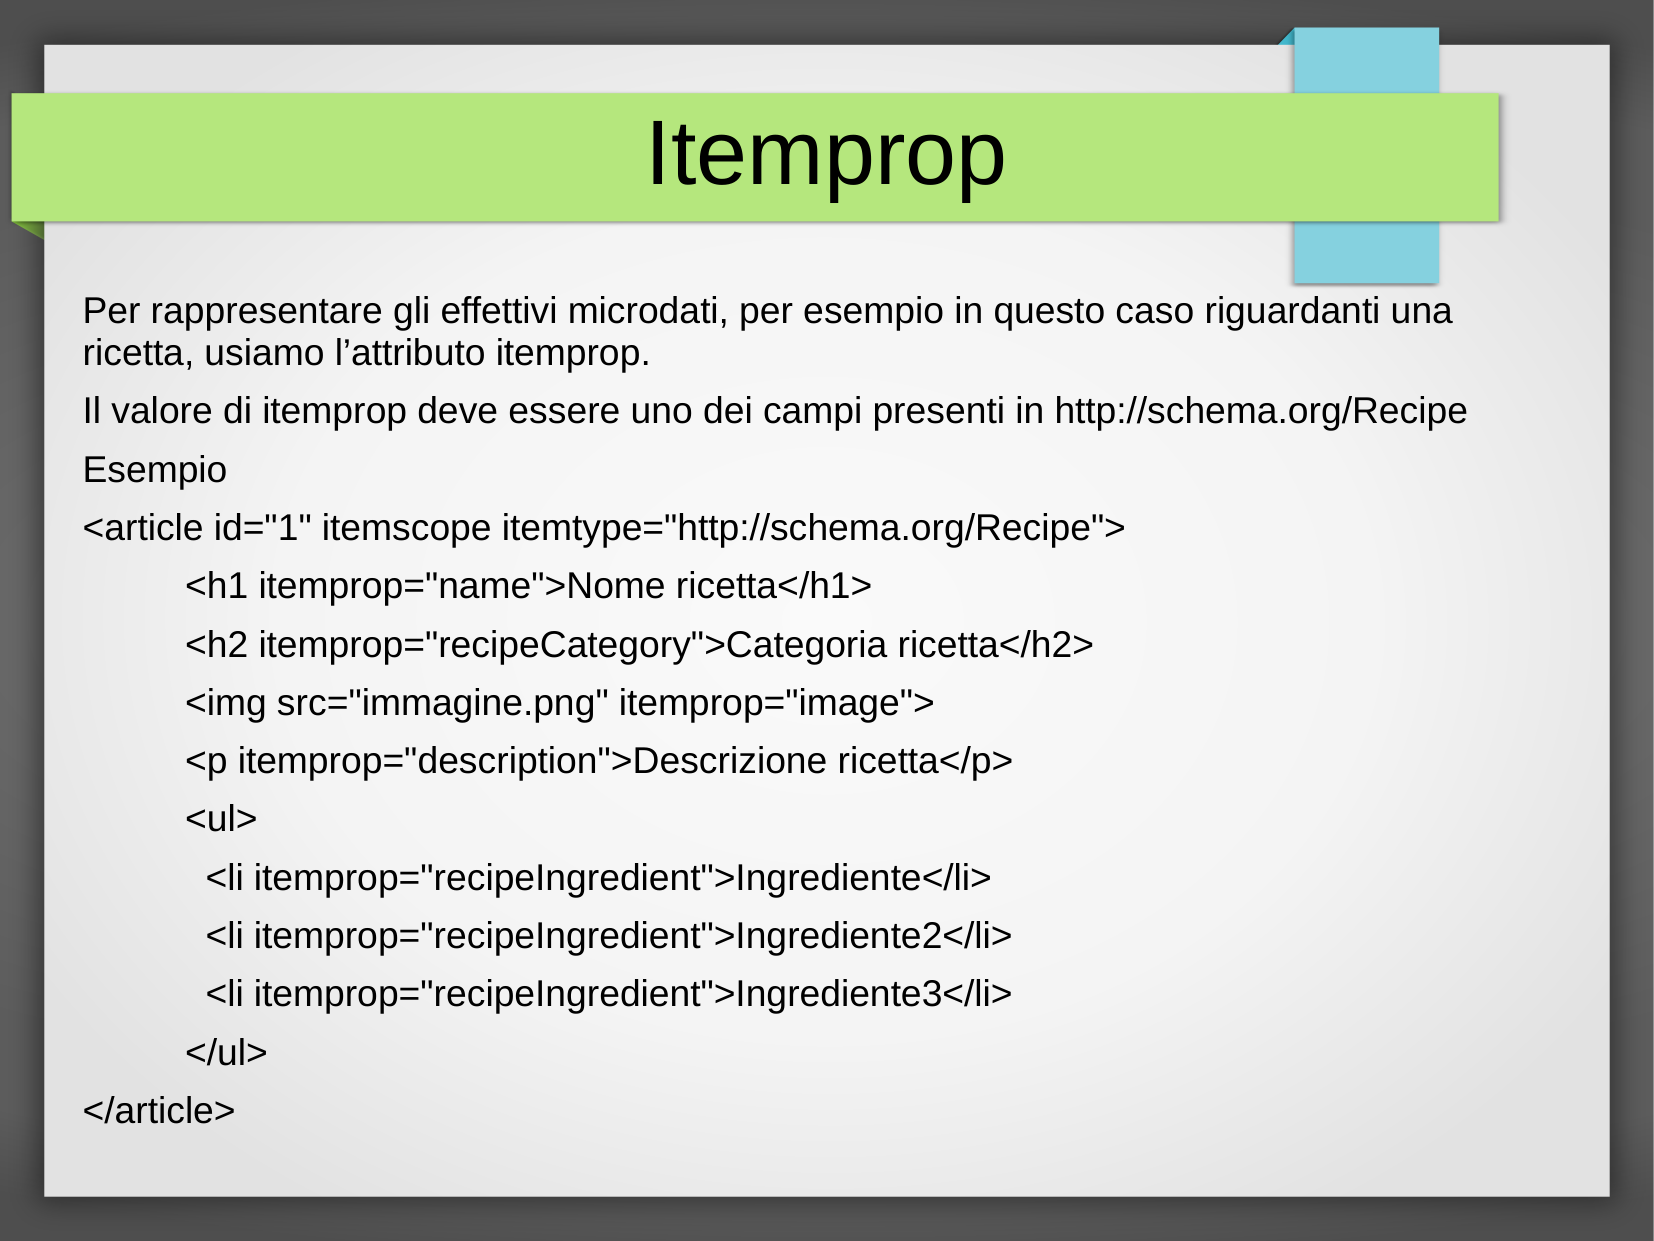

# Itemprop
Per rappresentare gli effettivi microdati, per esempio in questo caso riguardanti una ricetta, usiamo l’attributo itemprop.
Il valore di itemprop deve essere uno dei campi presenti in http://schema.org/Recipe
Esempio
<article id="1" itemscope itemtype="http://schema.org/Recipe">
 <h1 itemprop="name">Nome ricetta</h1>
 <h2 itemprop="recipeCategory">Categoria ricetta</h2>
 <img src="immagine.png" itemprop="image">
 <p itemprop="description">Descrizione ricetta</p>
 <ul>
 <li itemprop="recipeIngredient">Ingrediente</li>
 <li itemprop="recipeIngredient">Ingrediente2</li>
 <li itemprop="recipeIngredient">Ingrediente3</li>
 </ul>
</article>